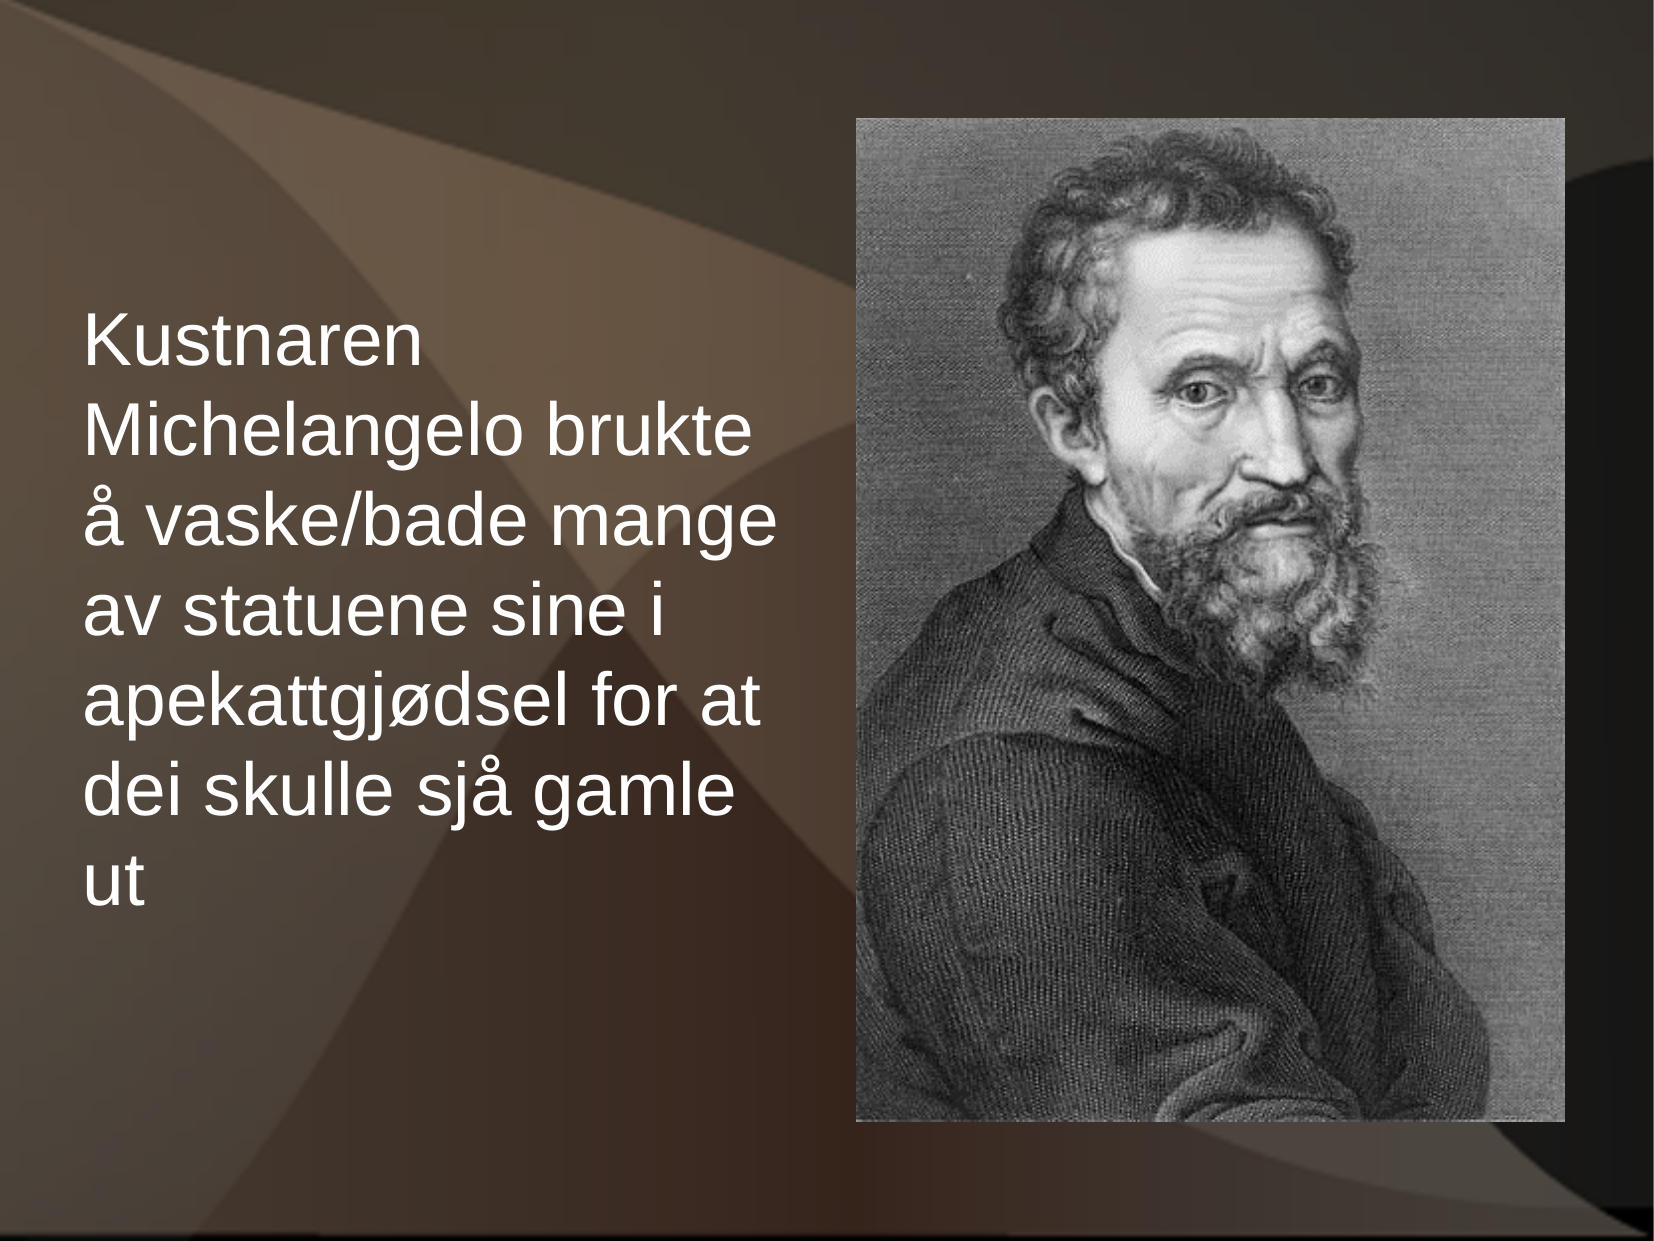

# Kustnaren Michelangelo brukte å vaske/bade mange av statuene sine i apekattgjødsel for at dei skulle sjå gamle ut